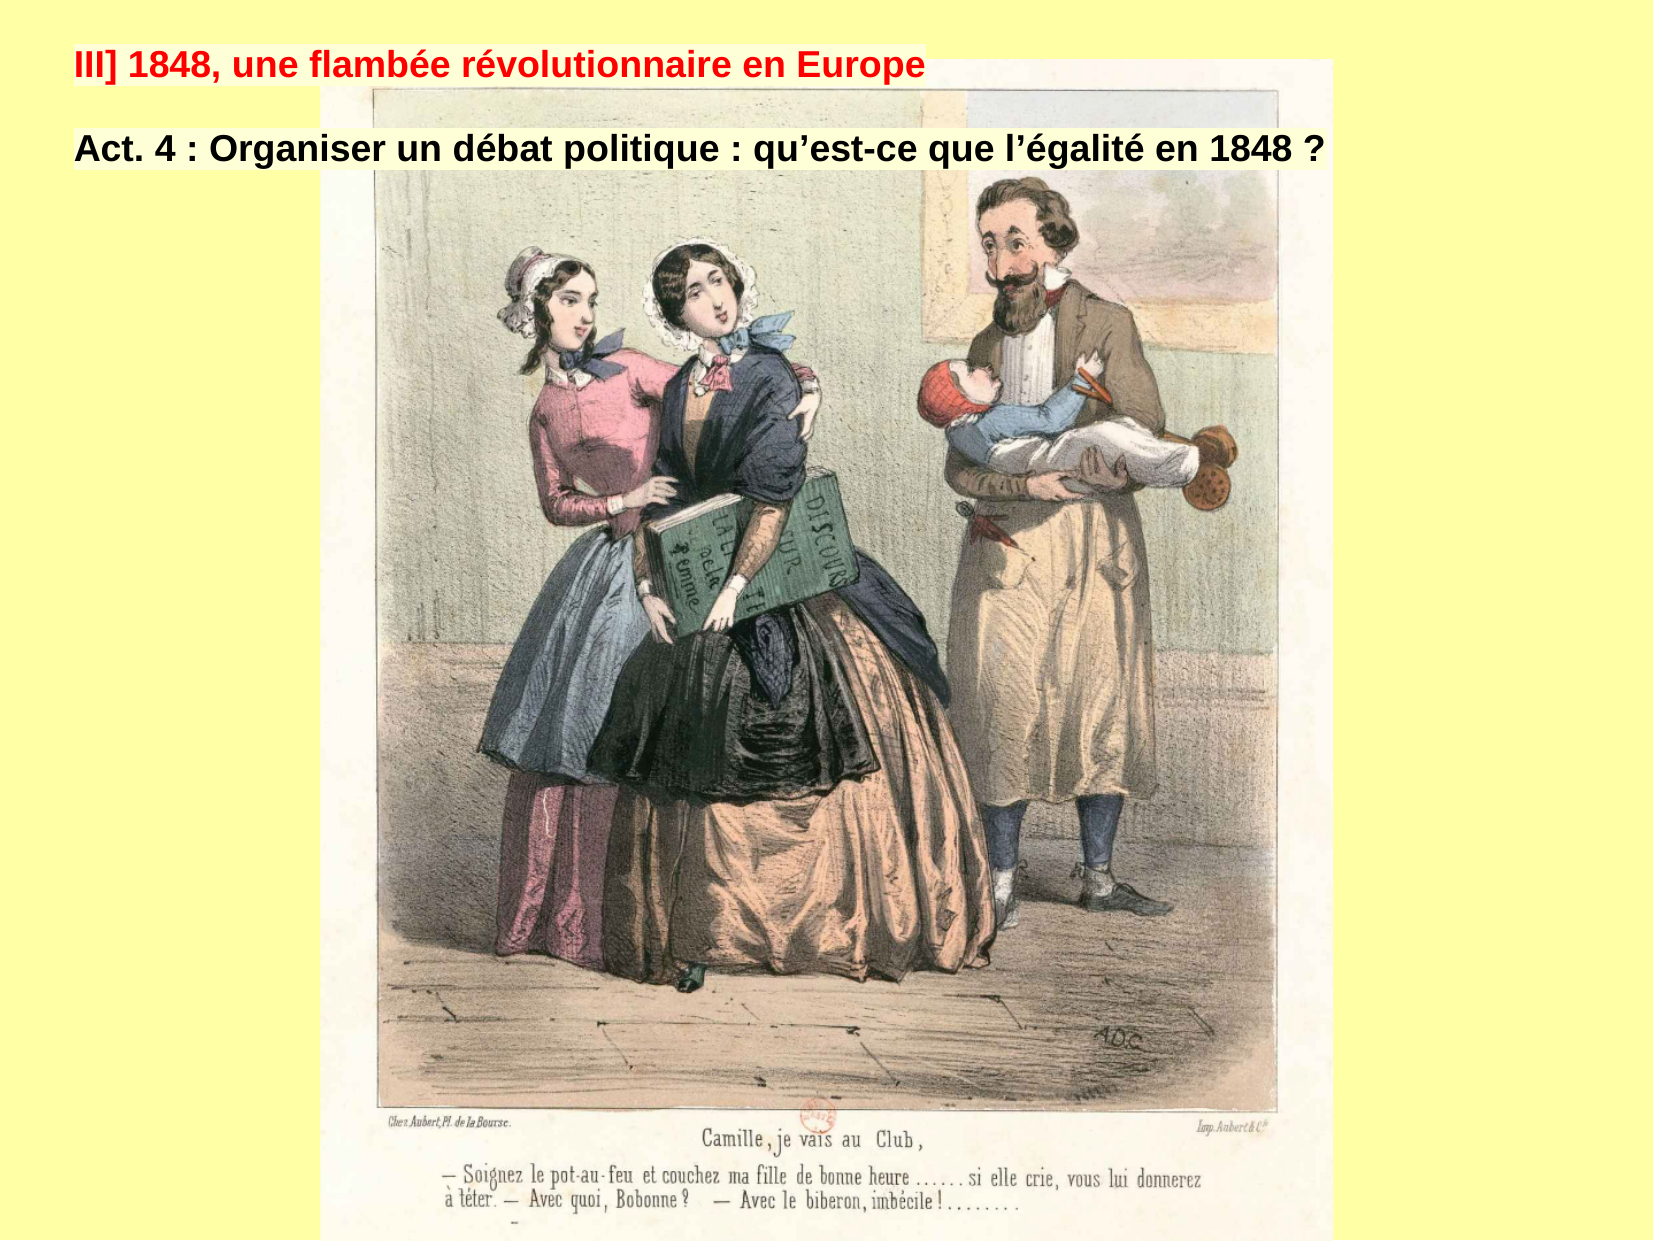

III] 1848, une flambée révolutionnaire en Europe
Act. 4 : Organiser un débat politique : qu’est-ce que l’égalité en 1848 ?